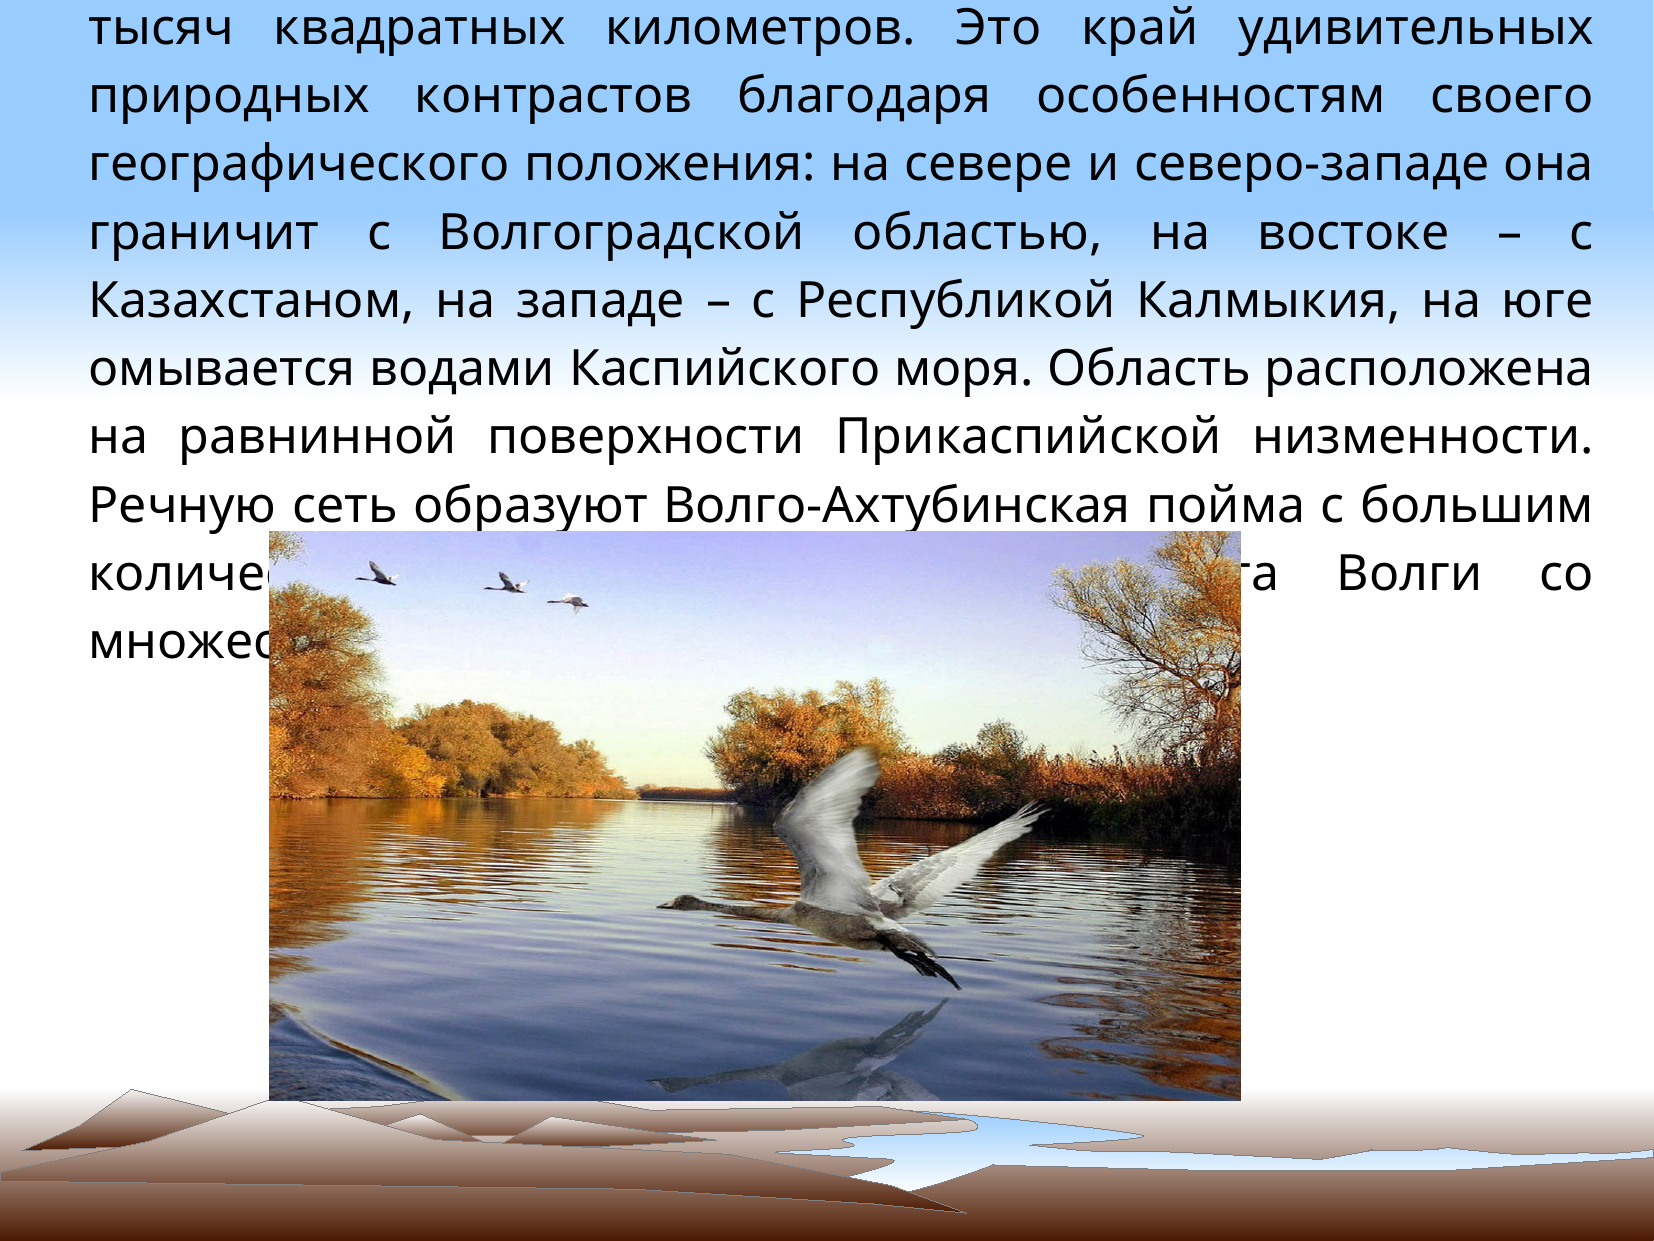

# Астраханская область раскинулась более чем на сорок тысяч квадратных километров. Это край удивительных природных контрастов благодаря особенностям своего географического положения: на севере и северо-западе она граничит с Волгоградской областью, на востоке – с Казахстаном, на западе – с Республикой Калмыкия, на юге омывается водами Каспийского моря. Область расположена на равнинной поверхности Прикаспийской низменности. Речную сеть образуют Волго-Ахтубинская пойма с большим количеством протоков и сложная дельта Волги со множеством рукавов.